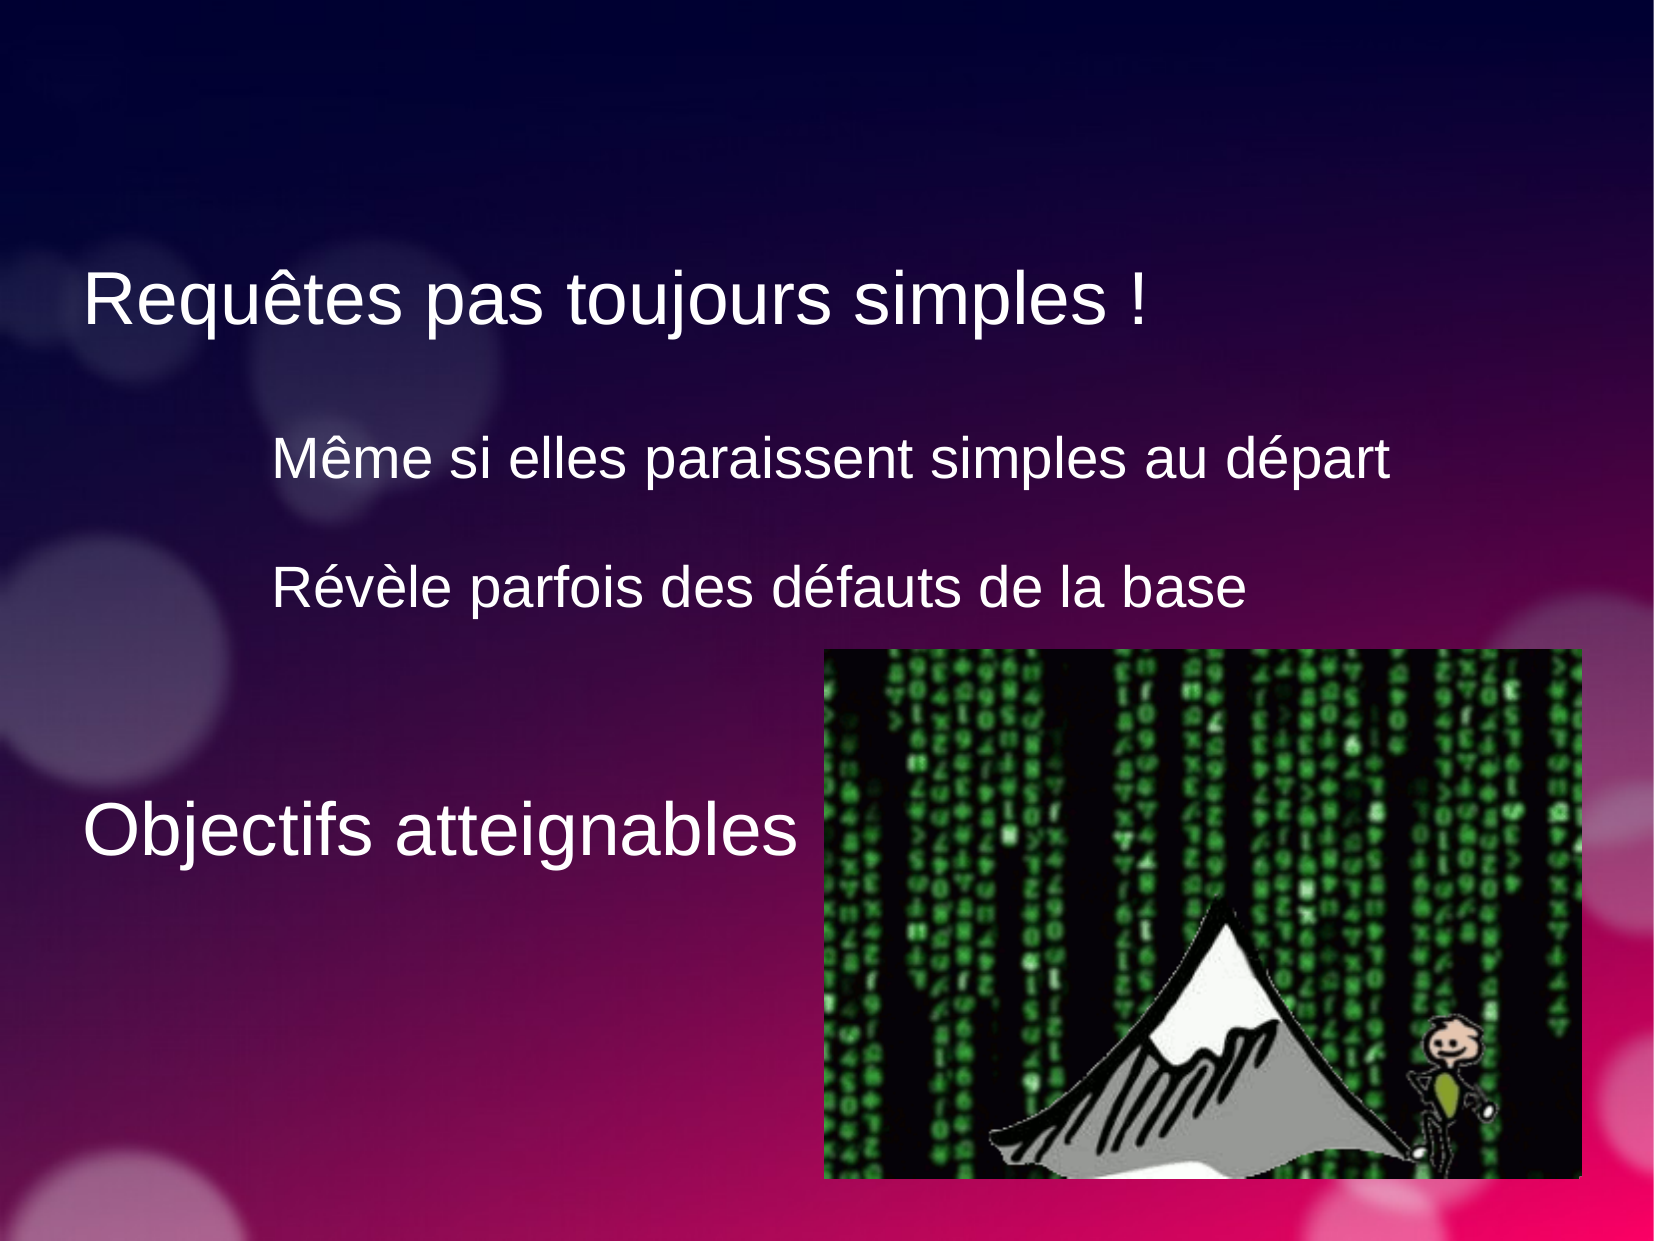

Requêtes pas toujours simples !
Même si elles paraissent simples au départ
Révèle parfois des défauts de la base
# Objectifs atteignables